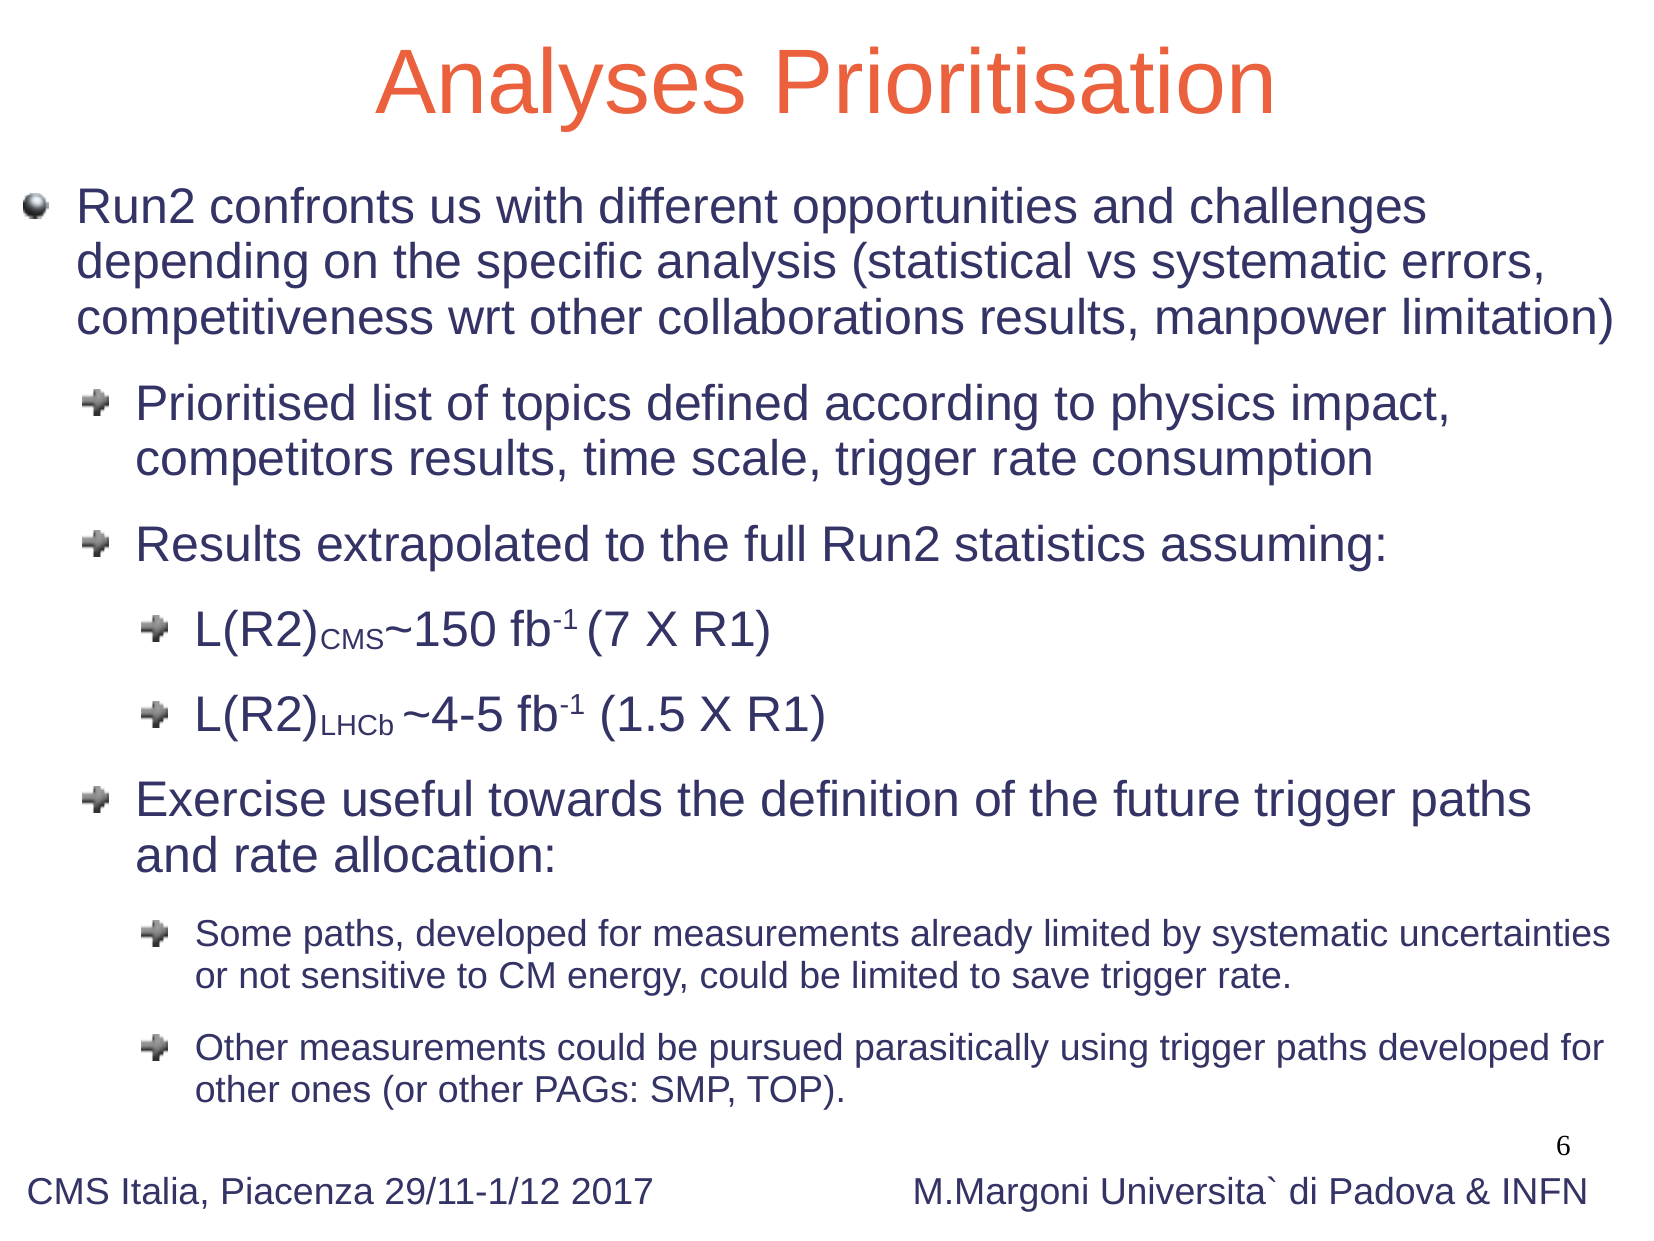

# Analyses Prioritisation
Run2 confronts us with different opportunities and challenges depending on the specific analysis (statistical vs systematic errors, competitiveness wrt other collaborations results, manpower limitation)
Prioritised list of topics defined according to physics impact, competitors results, time scale, trigger rate consumption
Results extrapolated to the full Run2 statistics assuming:
L(R2)CMS~150 fb-1 (7 X R1)
L(R2)LHCb ~4-5 fb-1 (1.5 X R1)
Exercise useful towards the definition of the future trigger paths and rate allocation:
Some paths, developed for measurements already limited by systematic uncertainties or not sensitive to CM energy, could be limited to save trigger rate.
Other measurements could be pursued parasitically using trigger paths developed for other ones (or other PAGs: SMP, TOP).
6
CMS Italia, Piacenza 29/11-1/12 2017				M.Margoni Universita` di Padova & INFN